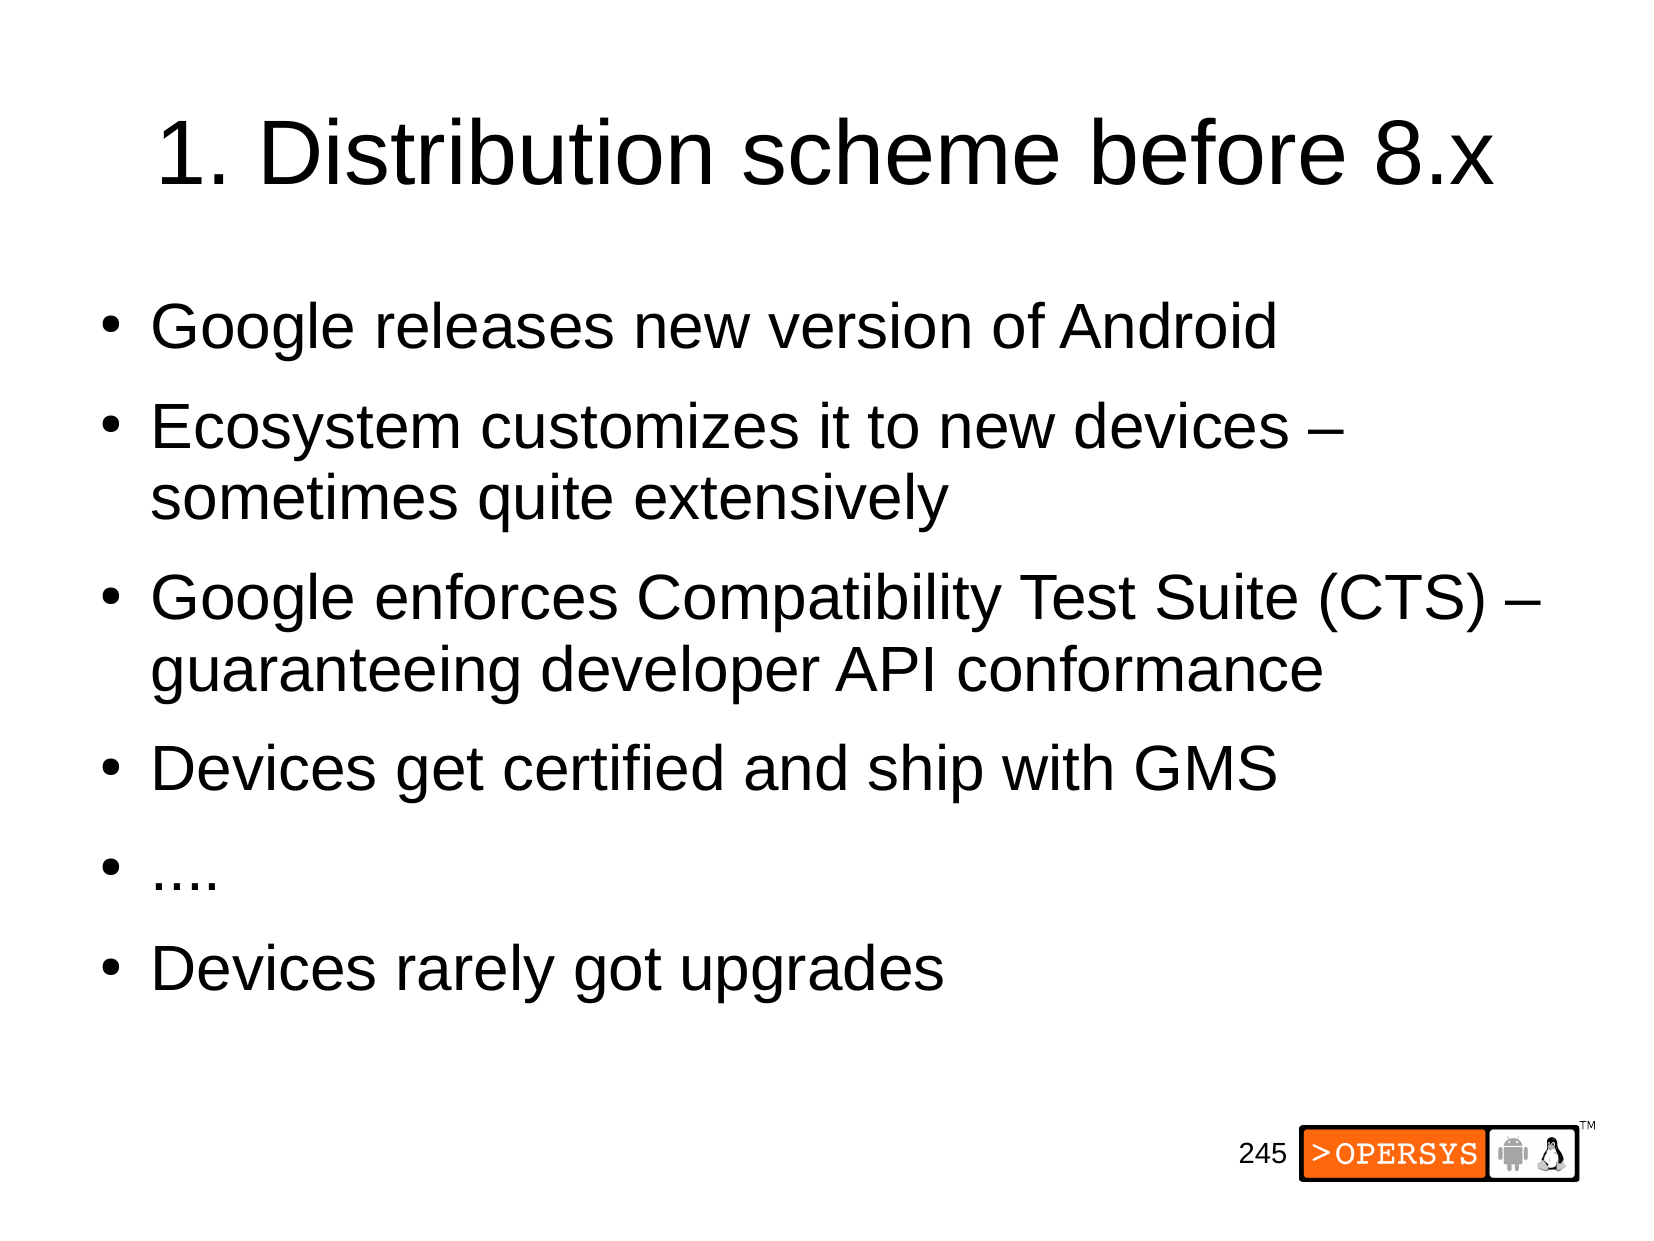

# 1. Distribution scheme before 8.x
Google releases new version of Android
Ecosystem customizes it to new devices – sometimes quite extensively
Google enforces Compatibility Test Suite (CTS) – guaranteeing developer API conformance
Devices get certified and ship with GMS
....
Devices rarely got upgrades